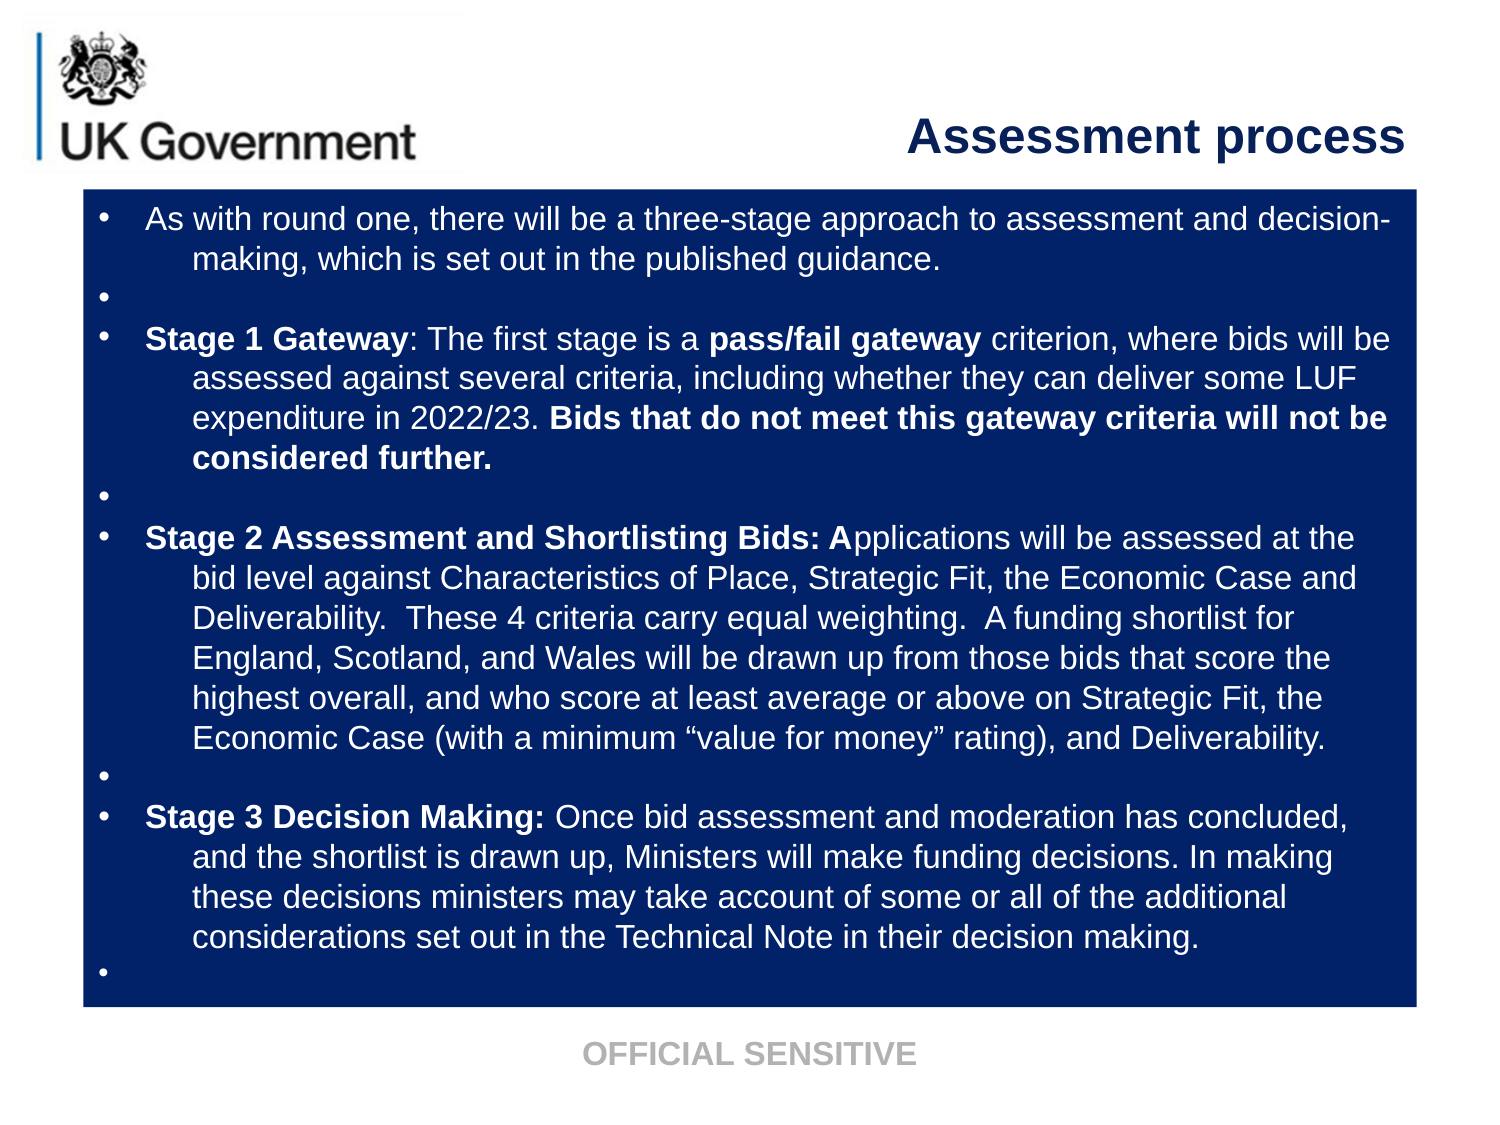

# Assessment process
As with round one, there will be a three-stage approach to assessment and decision-making, which is set out in the published guidance.
Stage 1 Gateway: The first stage is a pass/fail gateway criterion, where bids will be assessed against several criteria, including whether they can deliver some LUF expenditure in 2022/23. Bids that do not meet this gateway criteria will not be considered further.
Stage 2 Assessment and Shortlisting Bids: Applications will be assessed at the bid level against Characteristics of Place, Strategic Fit, the Economic Case and Deliverability.  These 4 criteria carry equal weighting.  A funding shortlist for England, Scotland, and Wales will be drawn up from those bids that score the highest overall, and who score at least average or above on Strategic Fit, the Economic Case (with a minimum “value for money” rating), and Deliverability.
Stage 3 Decision Making: Once bid assessment and moderation has concluded, and the shortlist is drawn up, Ministers will make funding decisions. In making these decisions ministers may take account of some or all of the additional considerations set out in the Technical Note in their decision making.